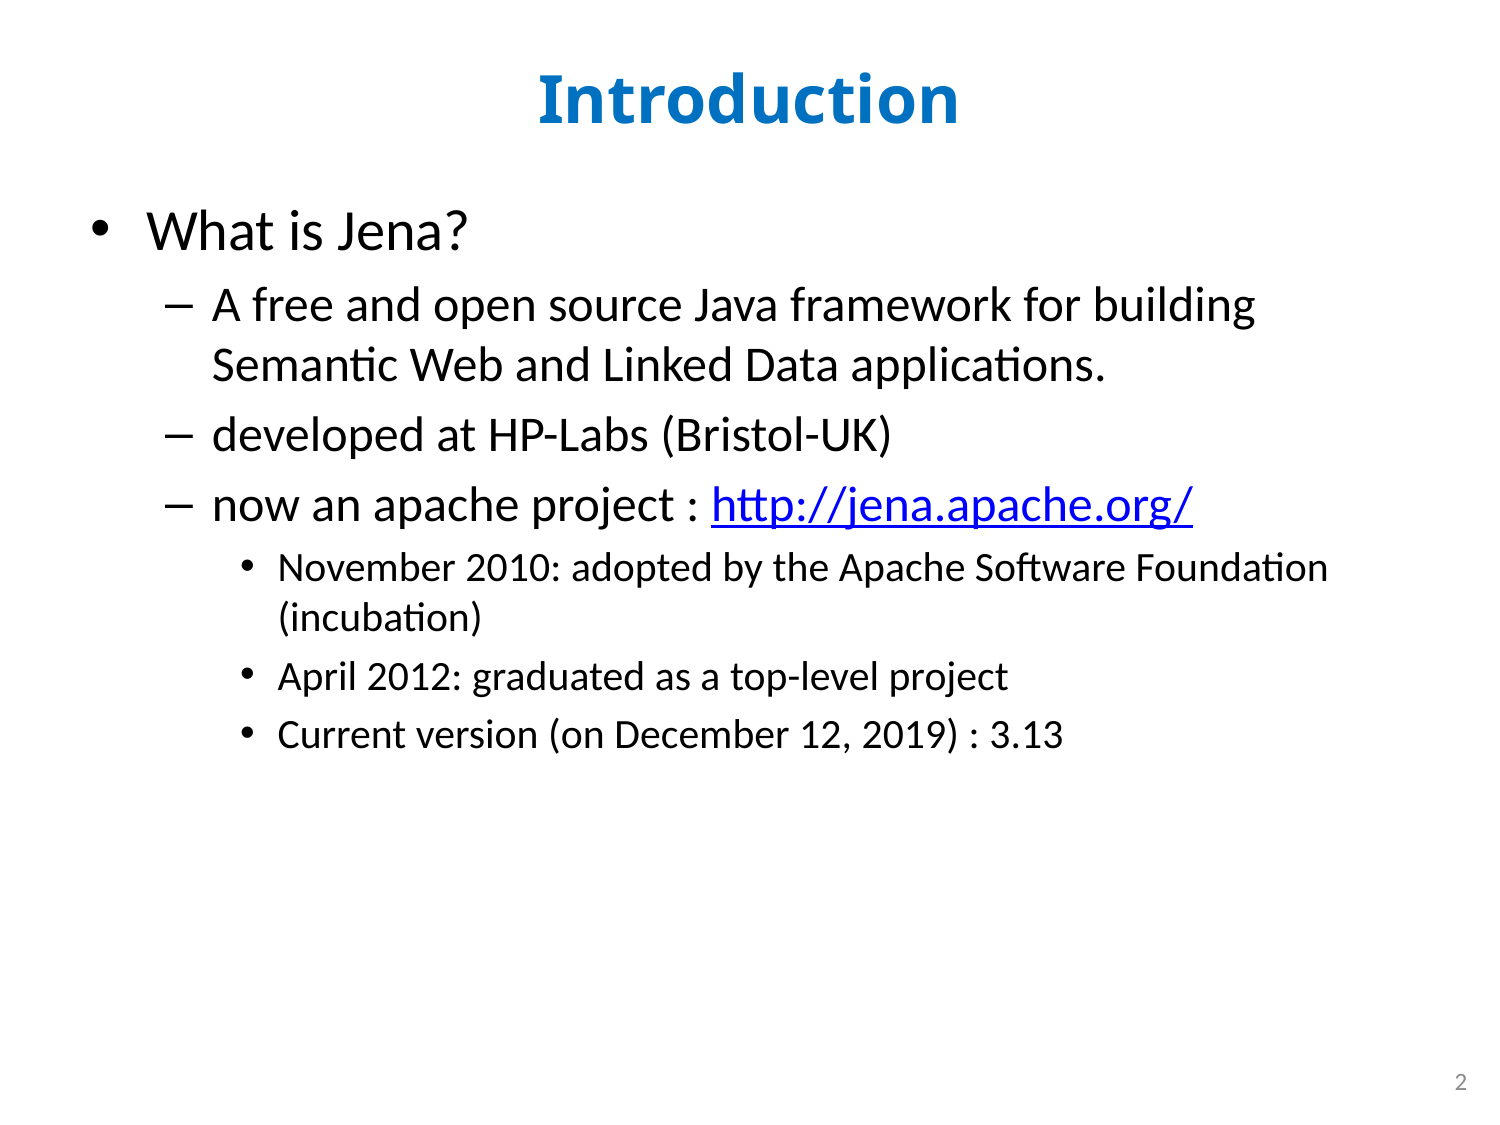

# Introduction
What is Jena?
A free and open source Java framework for building Semantic Web and Linked Data applications.
developed at HP-Labs (Bristol-UK)
now an apache project : http://jena.apache.org/
November 2010: adopted by the Apache Software Foundation (incubation)
April 2012: graduated as a top-level project
Current version (on December 12, 2019) : 3.13